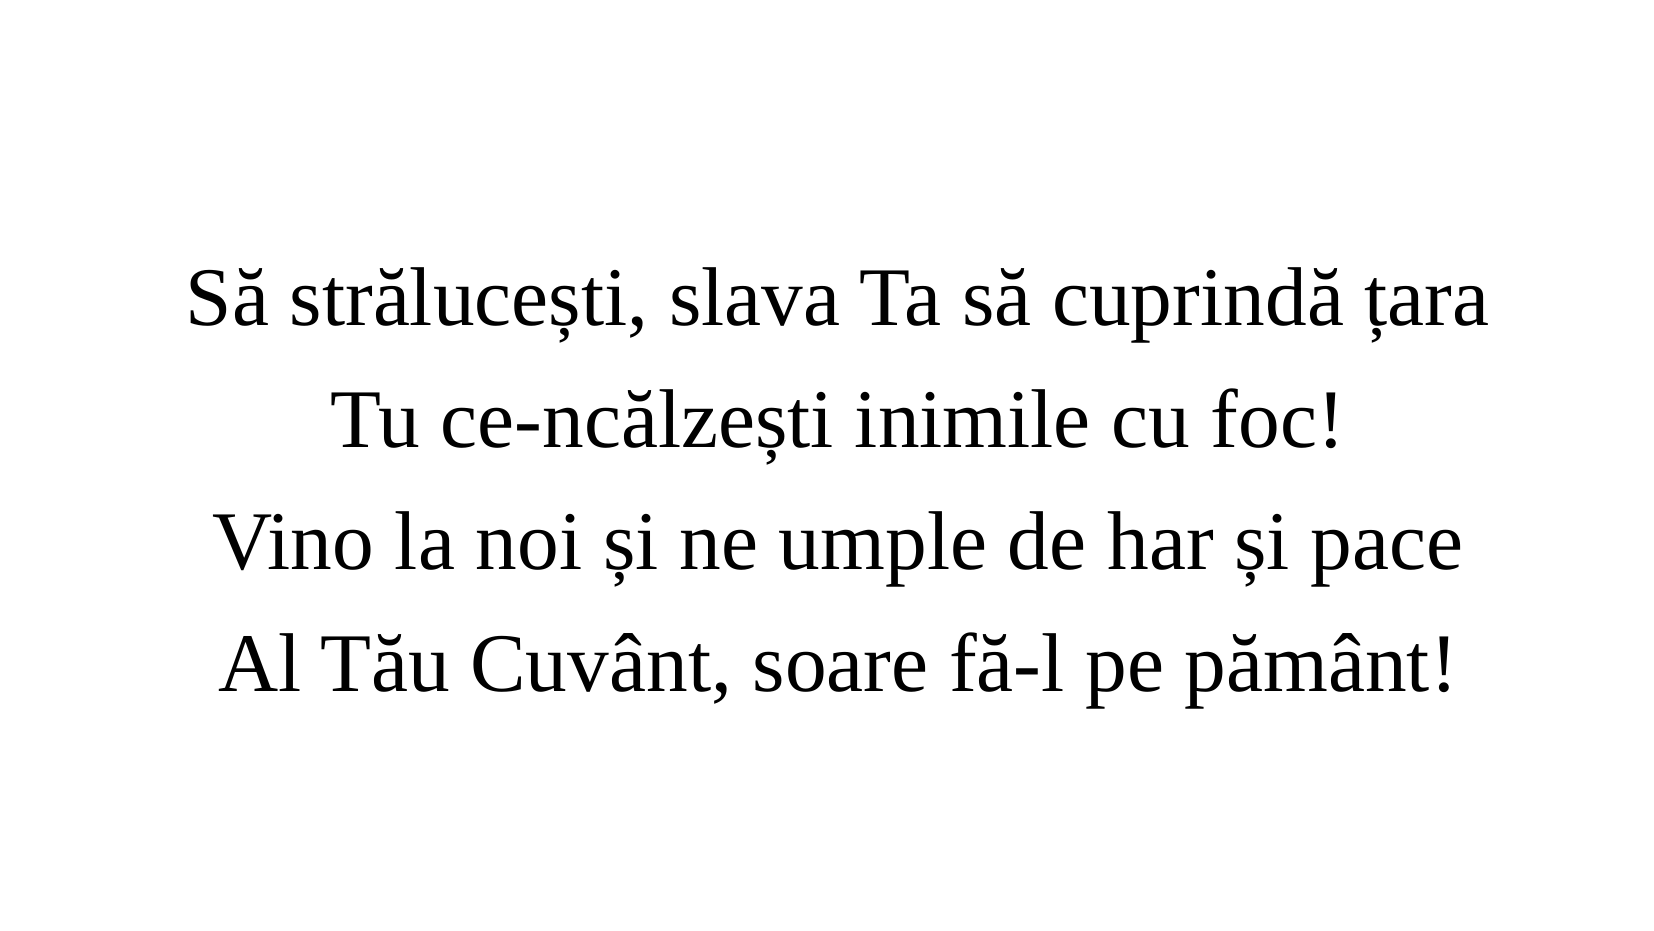

# Să strălucești, slava Ta să cuprindă țara
Tu ce-ncălzești inimile cu foc!
Vino la noi și ne umple de har și pace
Al Tău Cuvânt, soare fă-l pe pământ!